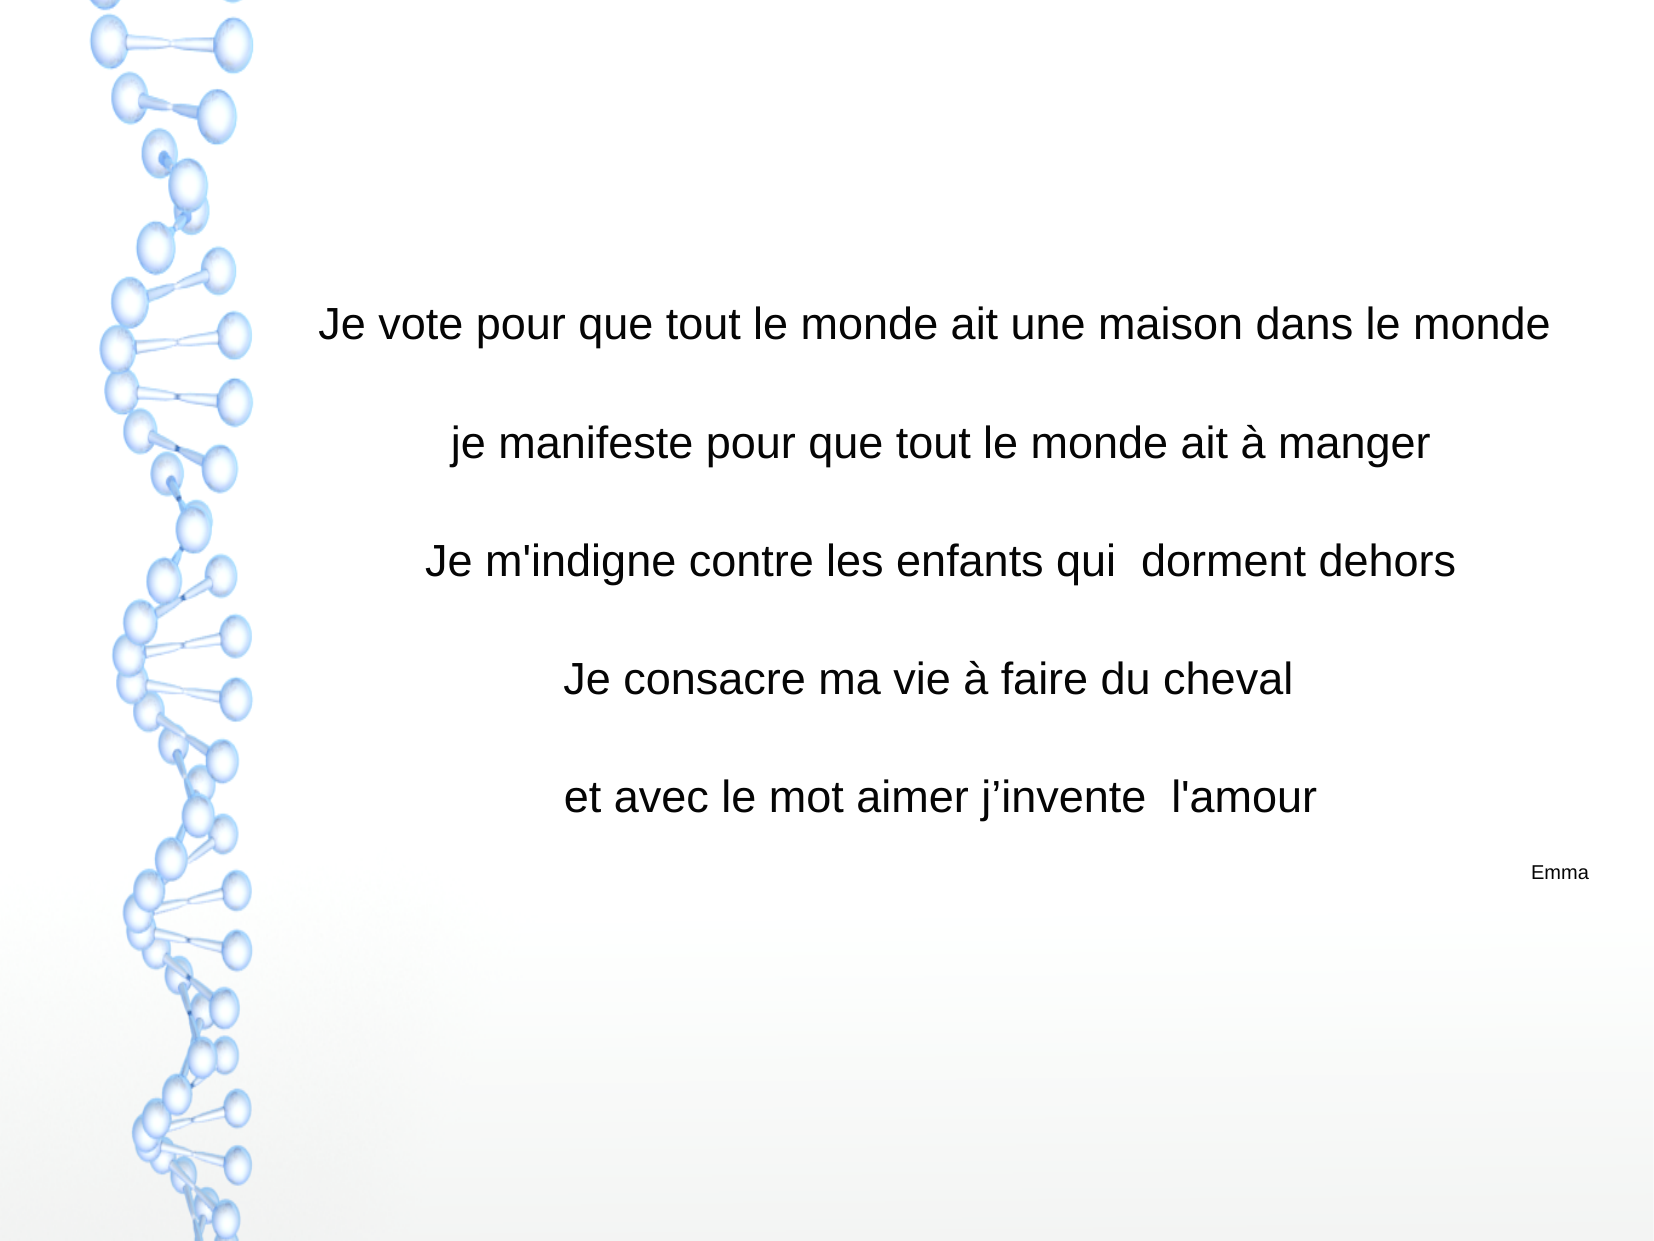

#
Je vote pour que tout le monde ait une maison dans le monde
je manifeste pour que tout le monde ait à manger
Je m'indigne contre les enfants qui dorment dehors
Je consacre ma vie à faire du cheval
et avec le mot aimer j’invente l'amour
Emma